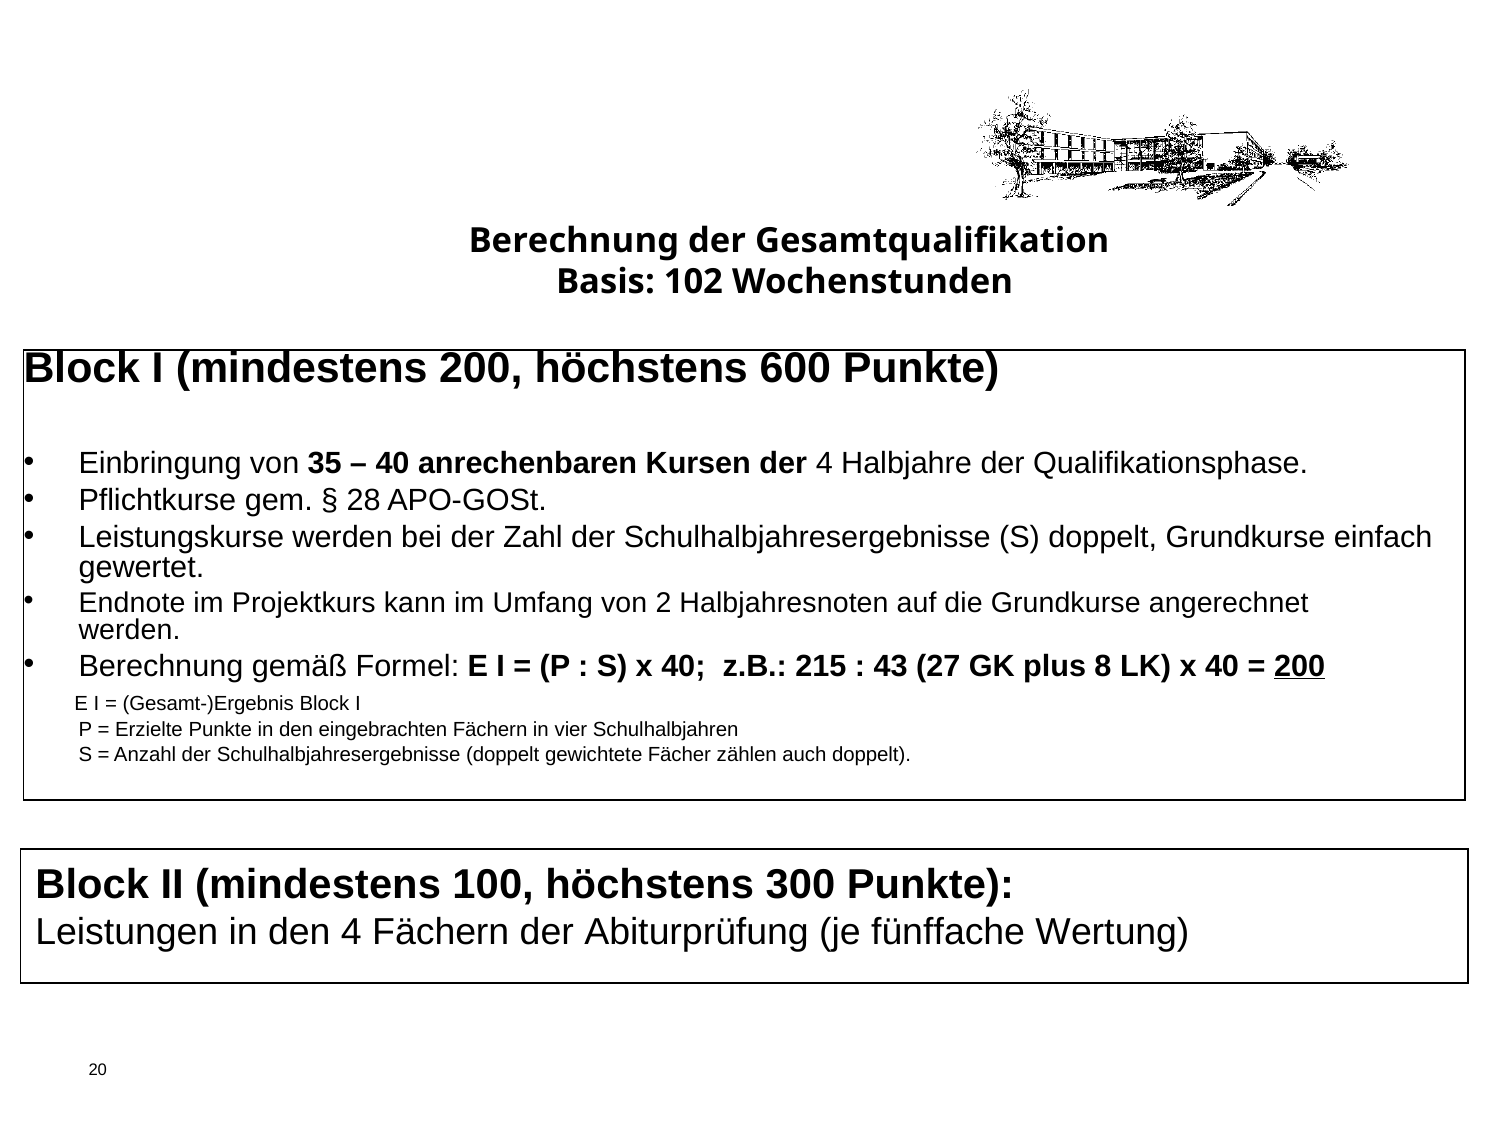

Berechnung der Gesamtqualifikation
Basis: 102 Wochenstunden
# Block I (mindestens 200, höchstens 600 Punkte)
Einbringung von 35 – 40 anrechenbaren Kursen der 4 Halbjahre der Qualifikationsphase.
Pflichtkurse gem. § 28 APO-GOSt.
Leistungskurse werden bei der Zahl der Schulhalbjahresergebnisse (S) doppelt, Grundkurse einfach gewertet.
Endnote im Projektkurs kann im Umfang von 2 Halbjahresnoten auf die Grundkurse angerechnet
werden.
Berechnung gemäß Formel: E I = (P : S) x 40; z.B.: 215 : 43 (27 GK plus 8 LK) x 40 = 200
 E I = (Gesamt-)Ergebnis Block I
	P = Erzielte Punkte in den eingebrachten Fächern in vier Schulhalbjahren
	S = Anzahl der Schulhalbjahresergebnisse (doppelt gewichtete Fächer zählen auch doppelt).
Block II (mindestens 100, höchstens 300 Punkte):
Leistungen in den 4 Fächern der Abiturprüfung (je fünffache Wertung)